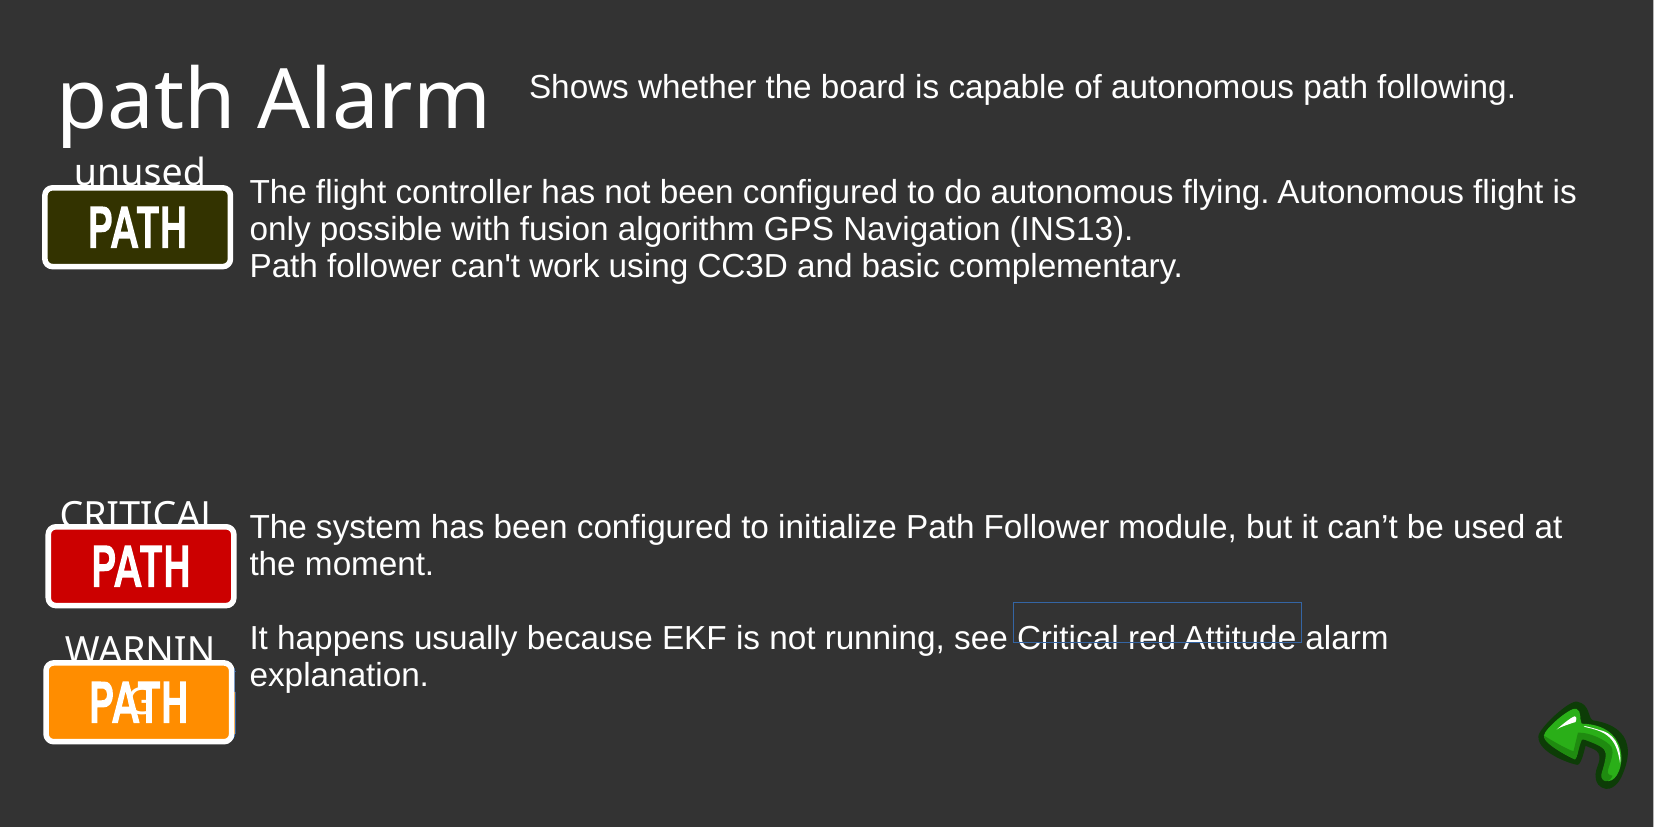

Shows whether the board is capable of autonomous path following.
path Alarm
unused
The flight controller has not been configured to do autonomous flying. Autonomous flight is only possible with fusion algorithm GPS Navigation (INS13).
Path follower can't work using CC3D and basic complementary.
CRITICAL
The system has been configured to initialize Path Follower module, but it can’t be used at the moment.
It happens usually because EKF is not running, see Critical red Attitude alarm explanation.
WARNING